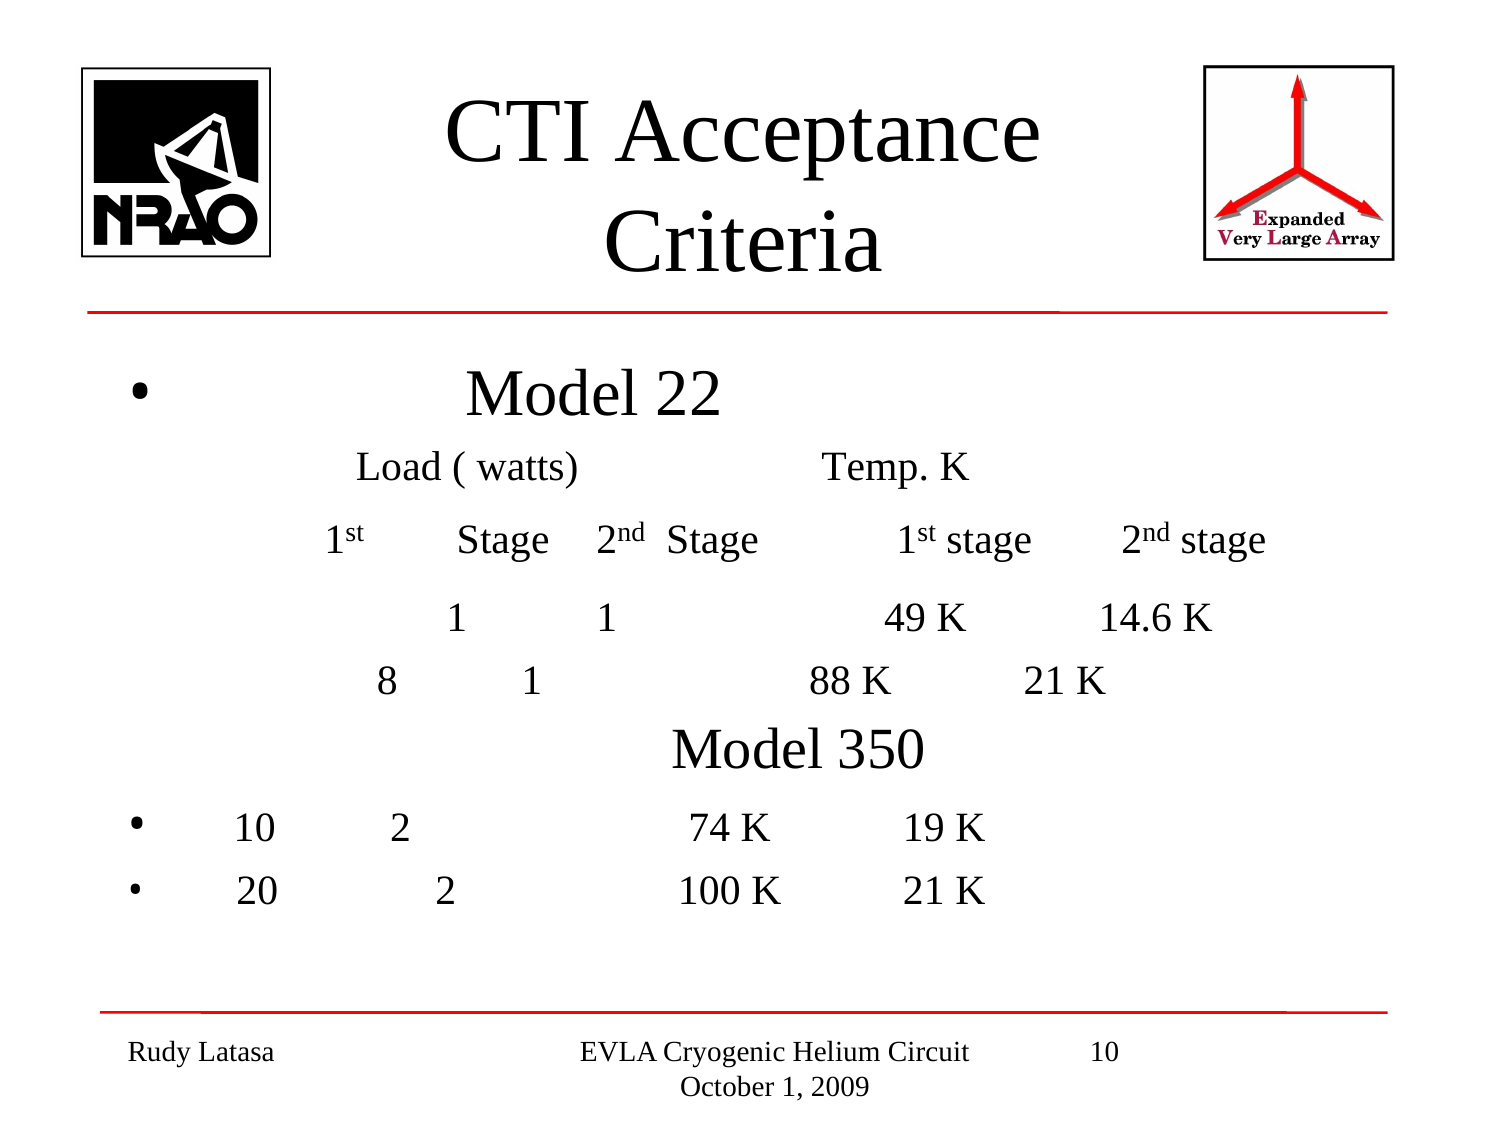

# CTI Acceptance Criteria
			Model 22
 Load ( watts)				Temp. K
1st	 Stage	2nd Stage		1st stage		2nd stage
	1	 	1			 49 K		 14.6 K
 8		1			 88 K	 	 21 K
				Model 350
 10		2			 74 K	 19 K
 20 2			 100 K	 21 K
Rudy Latasa
EVLA Cryogenic Helium Circuit
October 1, 2009